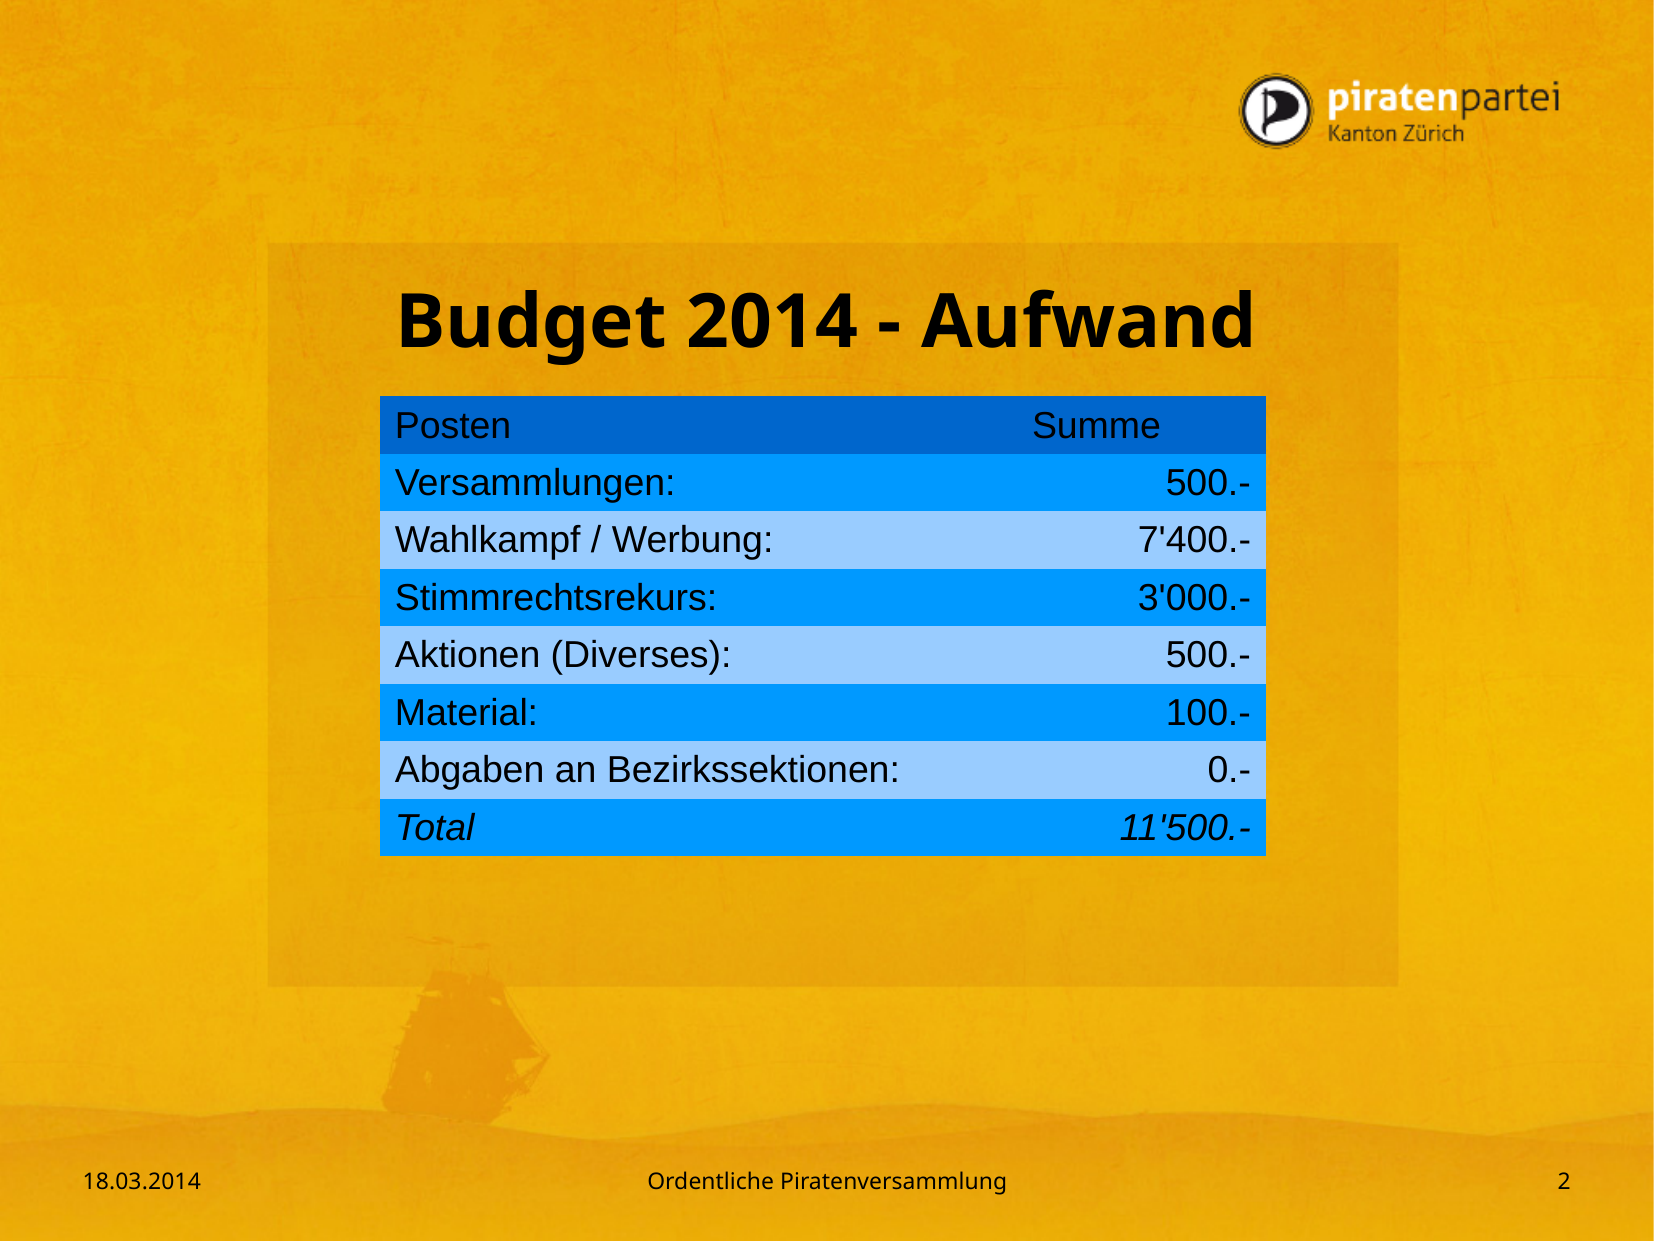

# Budget 2014 - Aufwand
| Posten | Summe |
| --- | --- |
| Versammlungen: | 500.- |
| Wahlkampf / Werbung: | 7'400.- |
| Stimmrechtsrekurs: | 3'000.- |
| Aktionen (Diverses): | 500.- |
| Material: | 100.- |
| Abgaben an Bezirkssektionen: | 0.- |
| Total | 11'500.- |
2010-10-21
Gründungsversammlung Piratenpartei Zürich
2